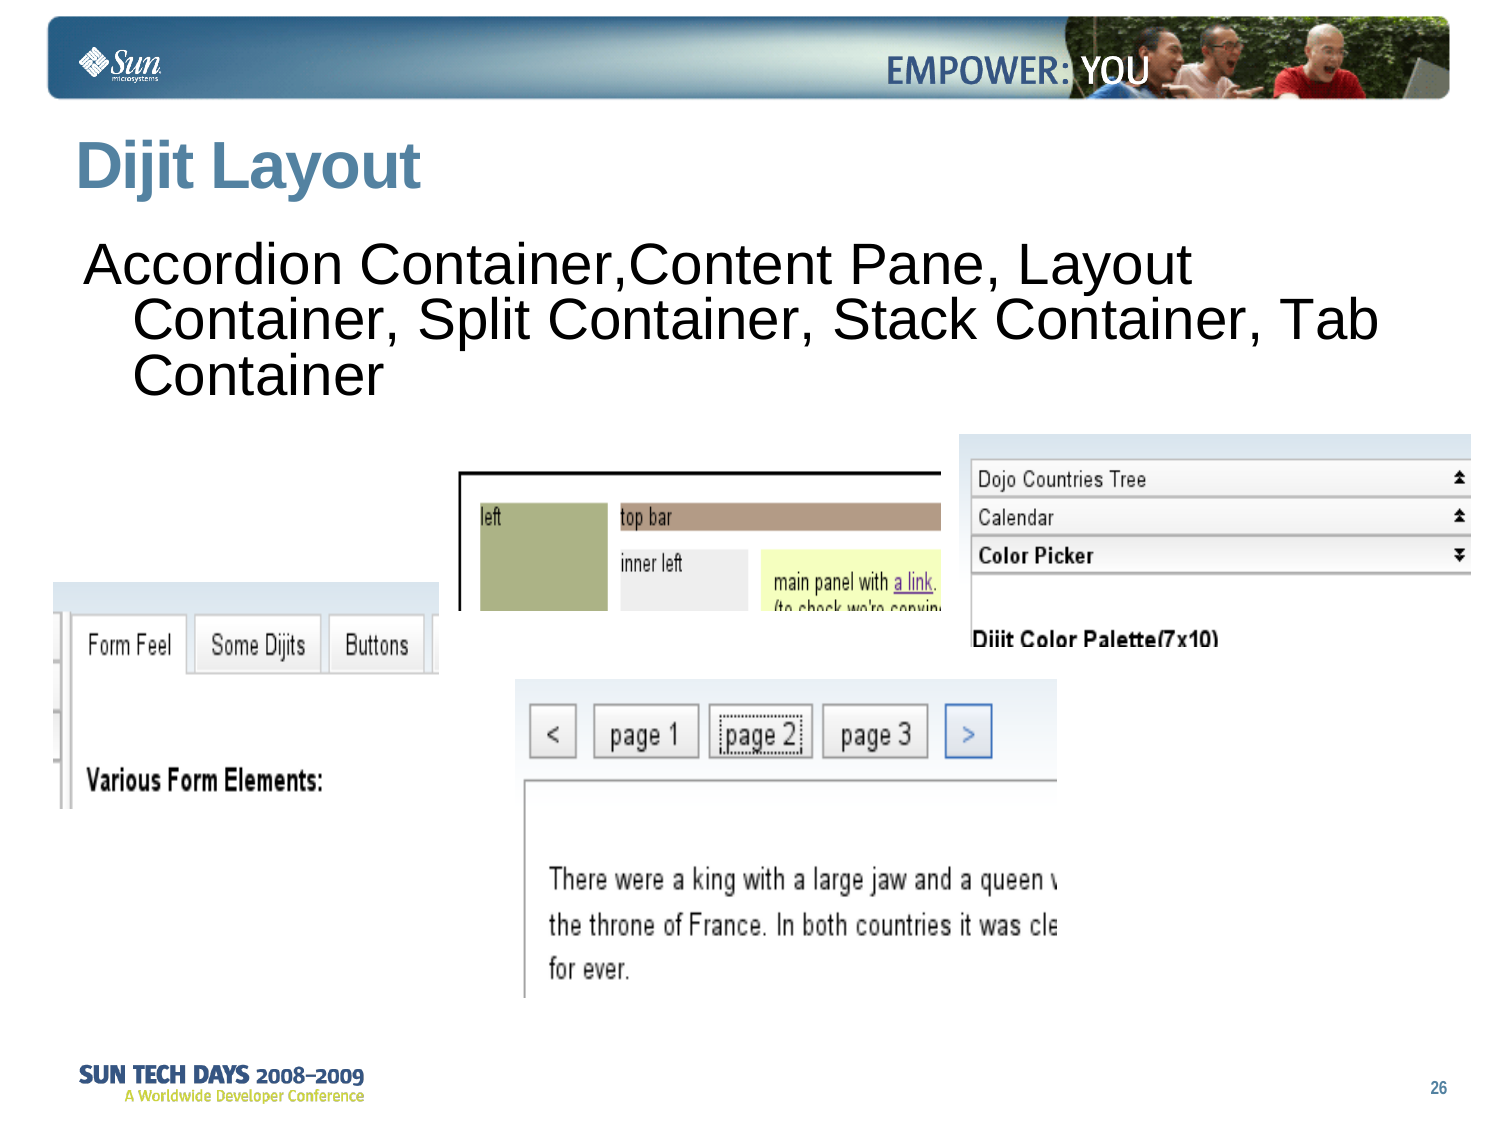

# Dijit Layout
Accordion Container,Content Pane, Layout Container, Split Container, Stack Container, Tab Container